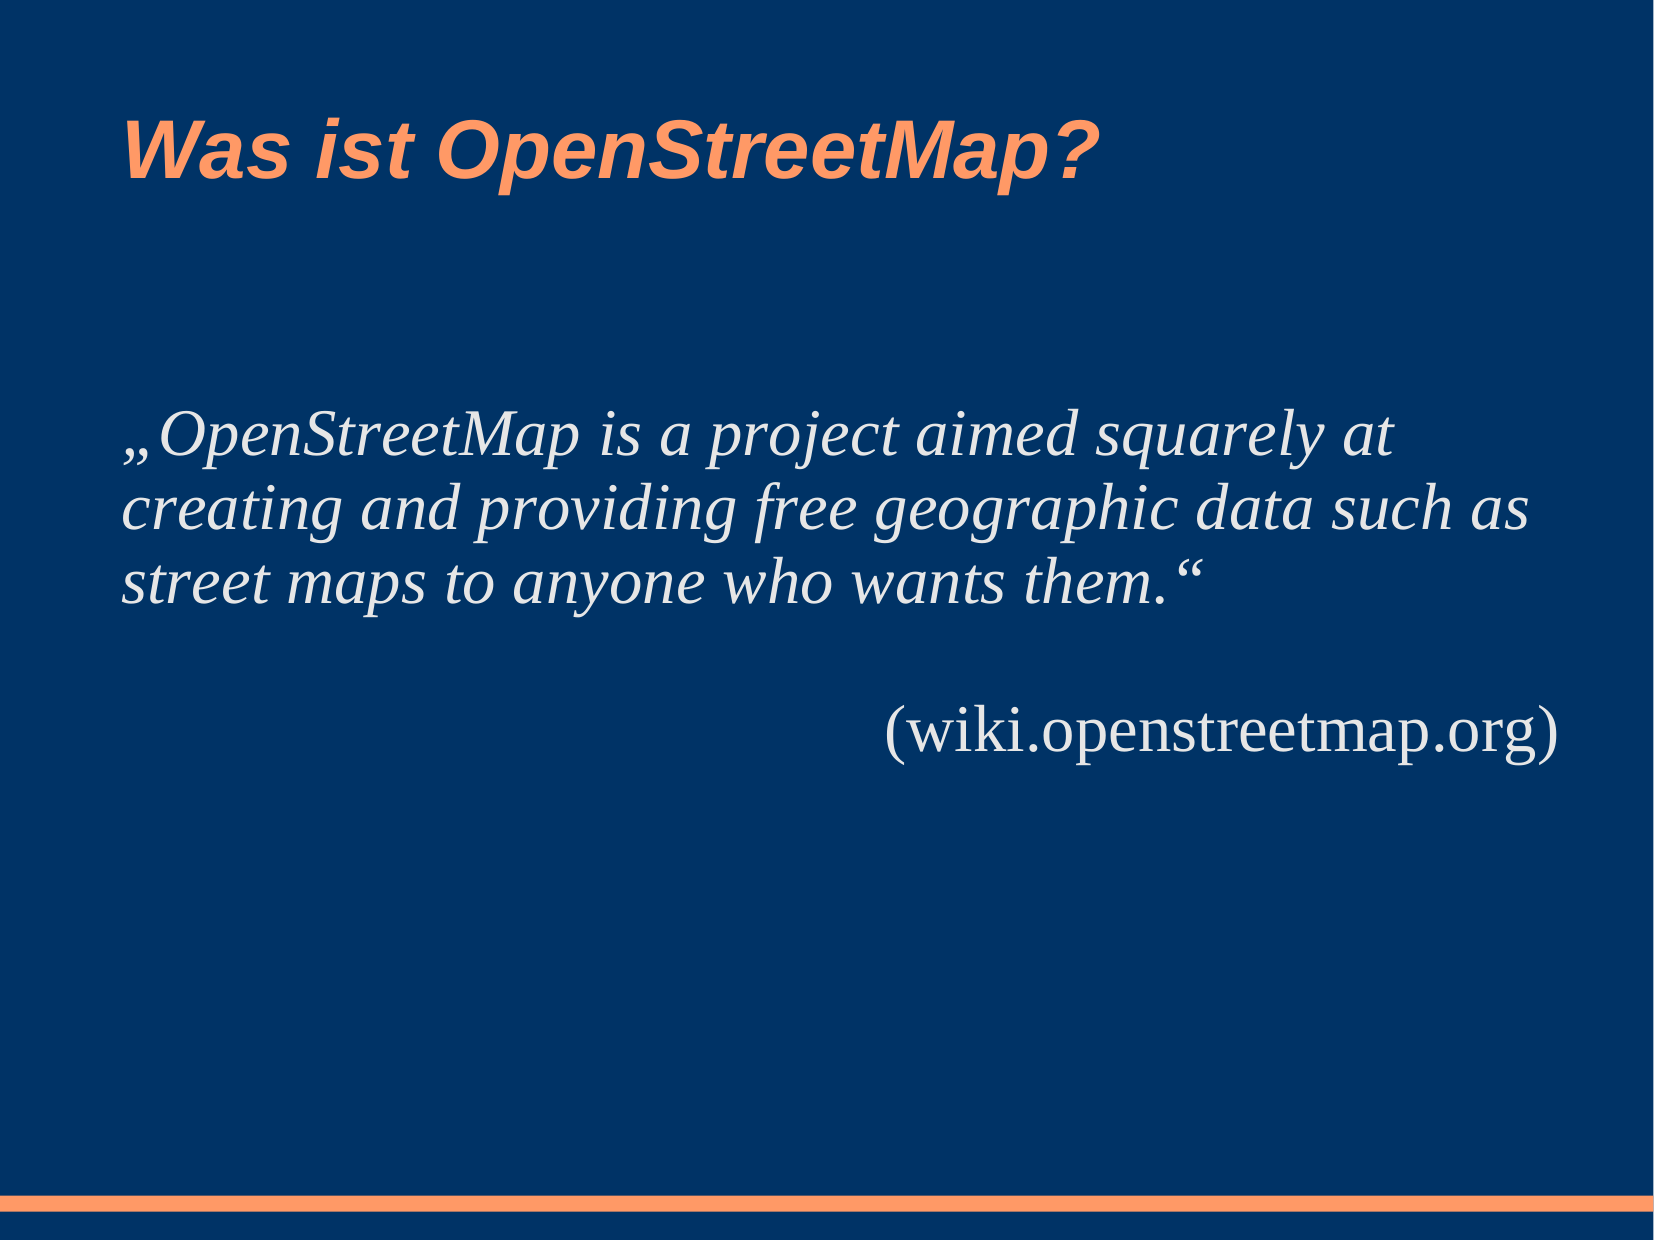

# Was ist OpenStreetMap?
„OpenStreetMap is a project aimed squarely at creating and providing free geographic data such as street maps to anyone who wants them.“
(wiki.openstreetmap.org)